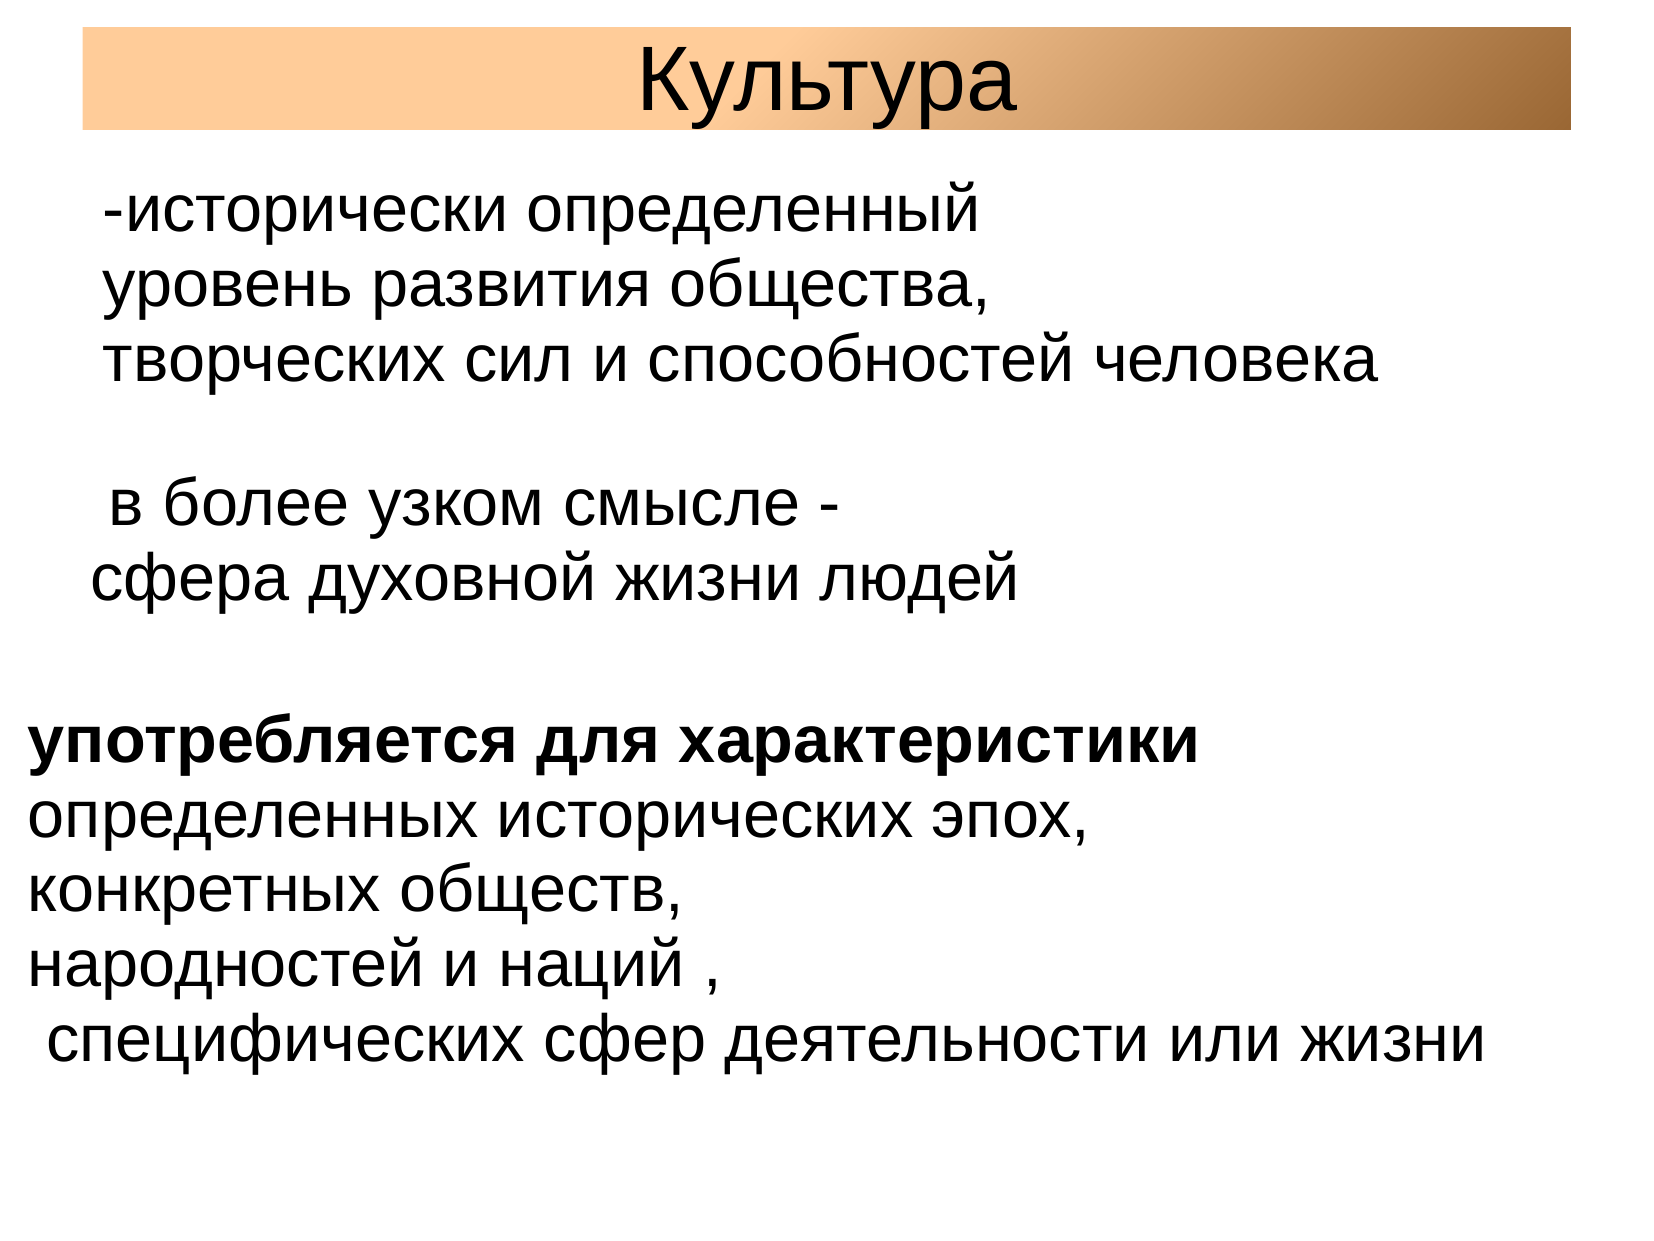

# Культура
-исторически определенный
уровень развития общества,
творческих сил и способностей человека
 в более узком смысле -
сфера духовной жизни людей
употребляется для характеристики
определенных исторических эпох,
конкретных обществ,
народностей и наций ,
 специфических сфер деятельности или жизни